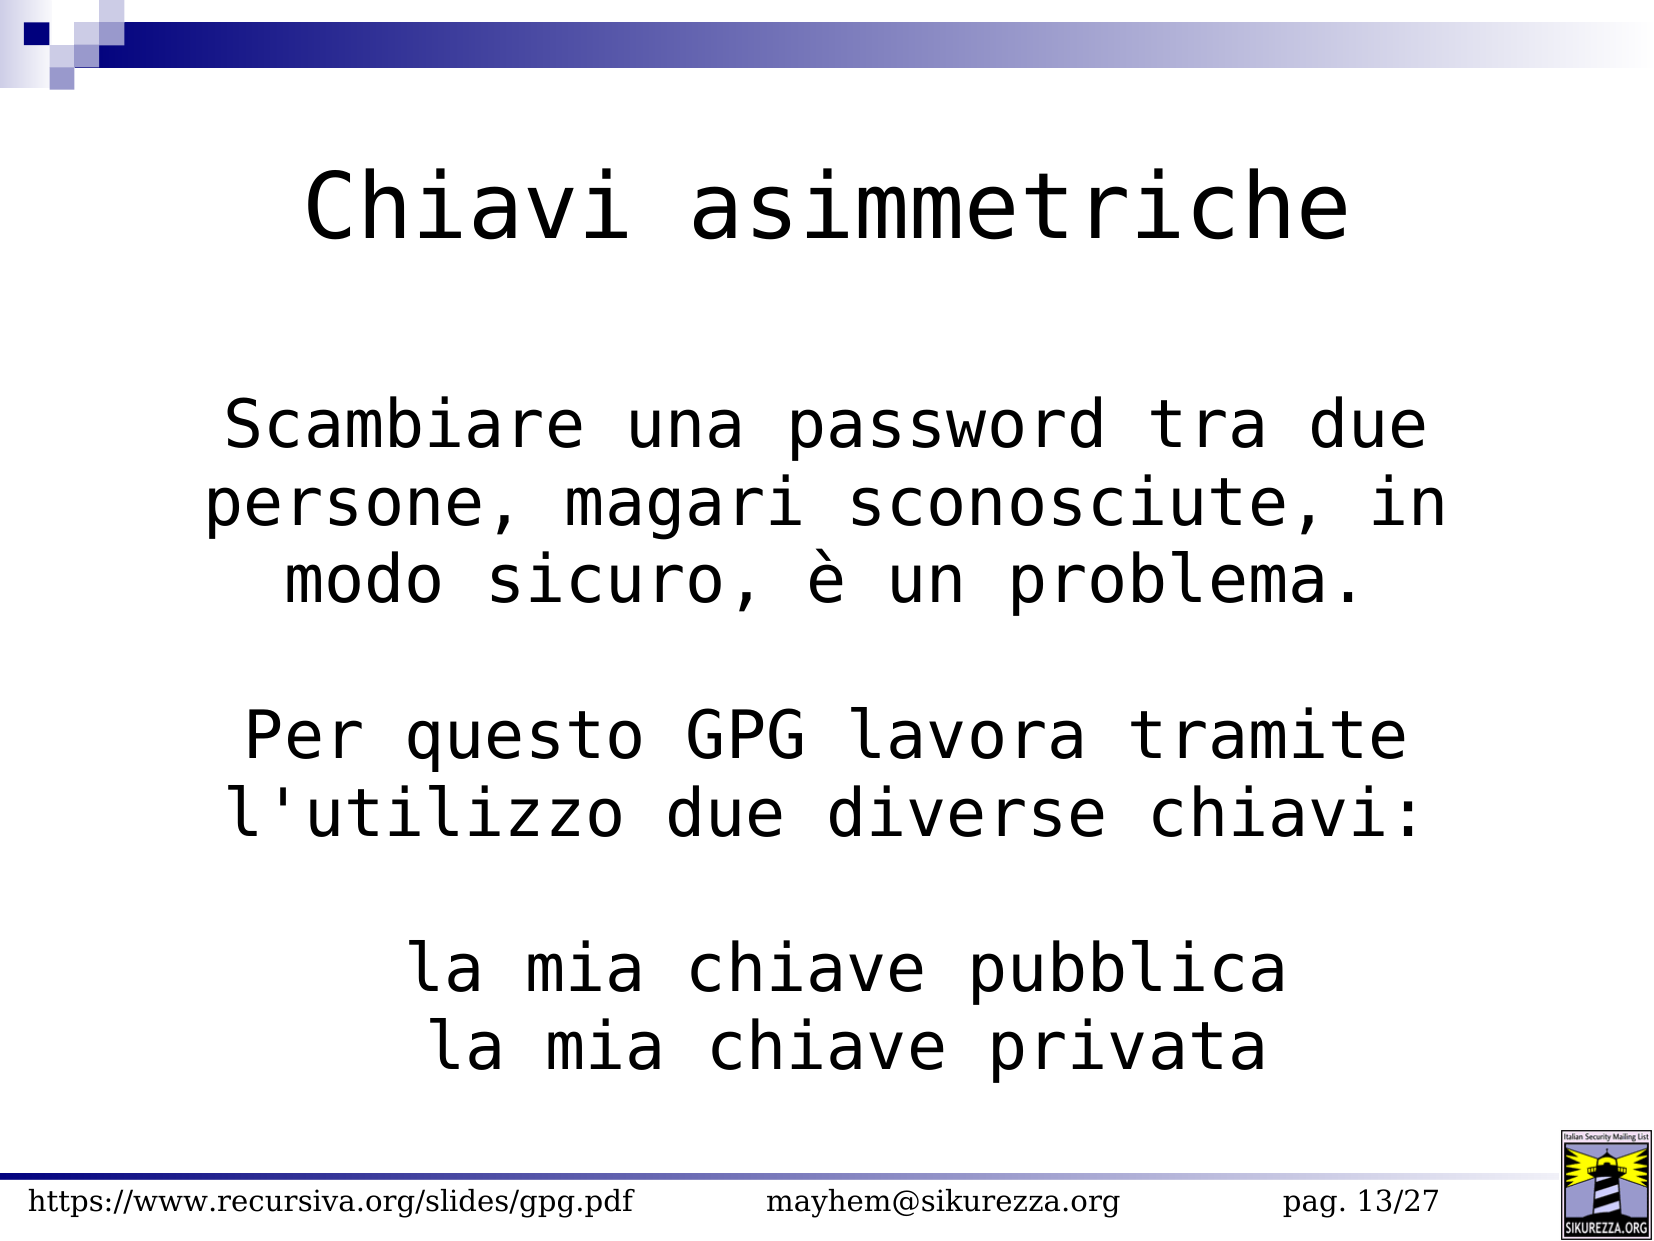

# Chiavi asimmetriche
Scambiare una password tra due persone, magari sconosciute, in modo sicuro, è un problema.
Per questo GPG lavora tramite l'utilizzo due diverse chiavi:
 la mia chiave pubblica
 la mia chiave privata